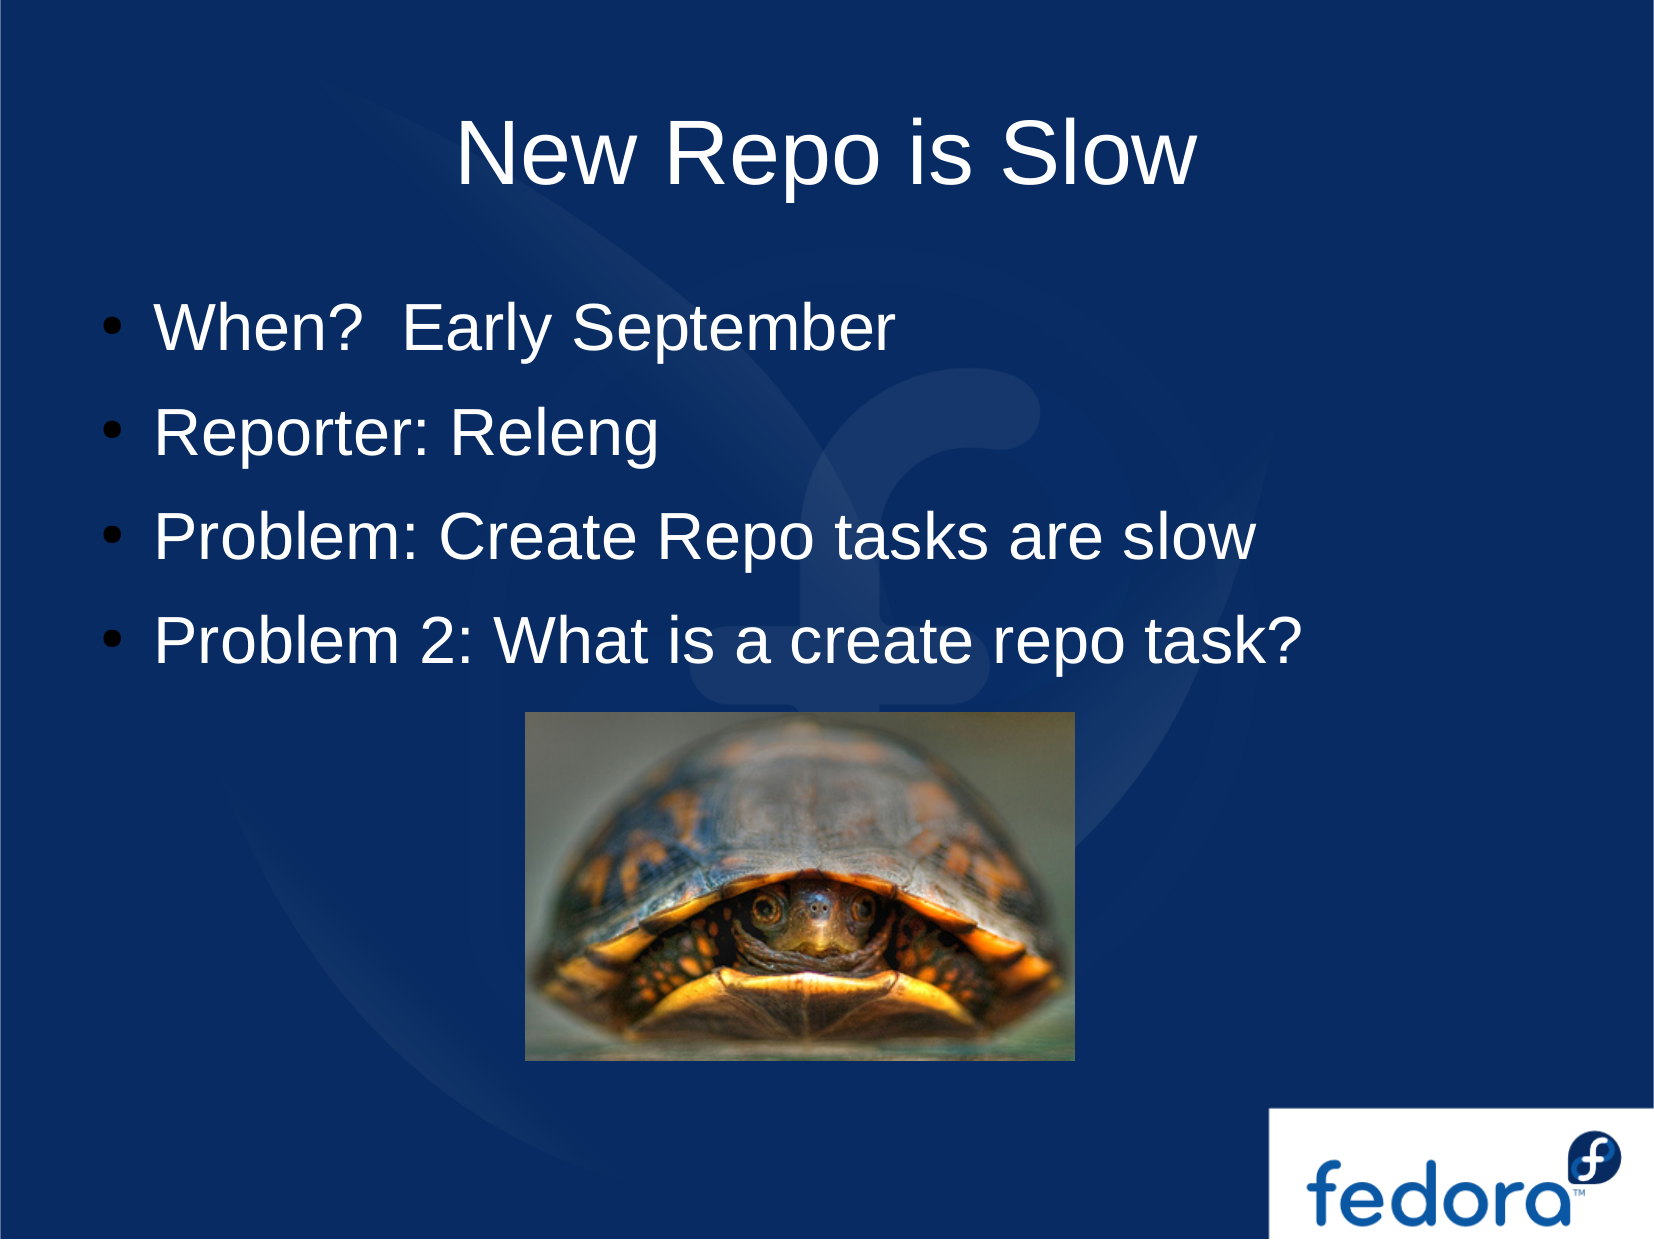

# New Repo is Slow
When? Early September
Reporter: Releng
Problem: Create Repo tasks are slow
Problem 2: What is a create repo task?